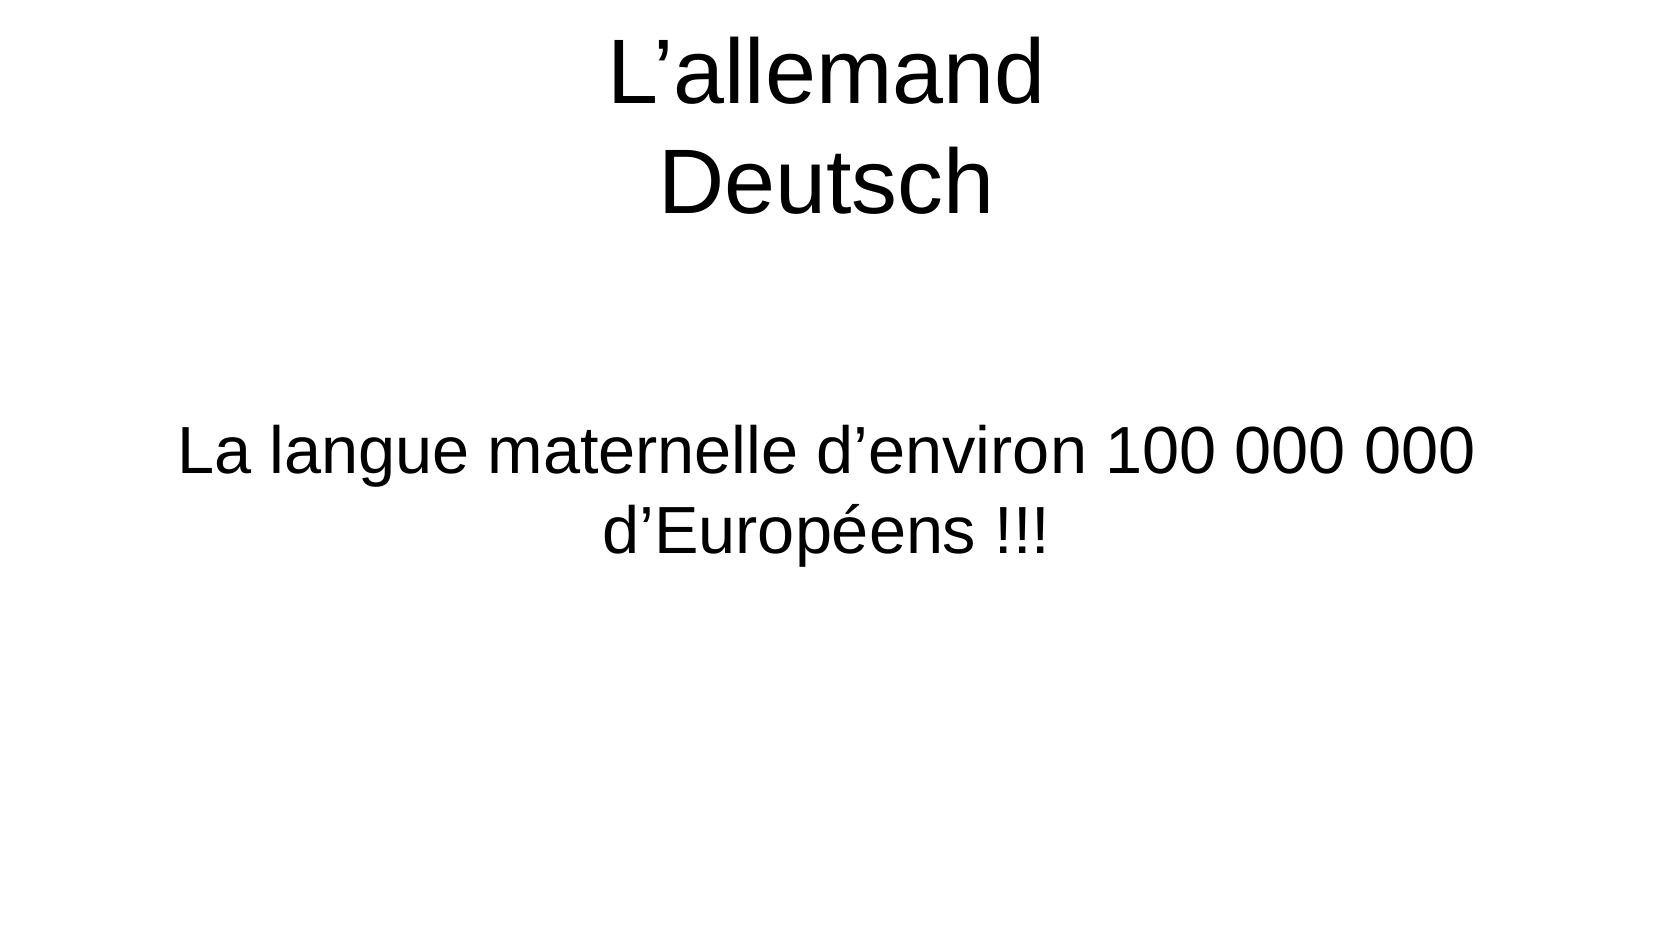

# L’allemand Deutsch
La langue maternelle d’environ 100 000 000 d’Européens !!!